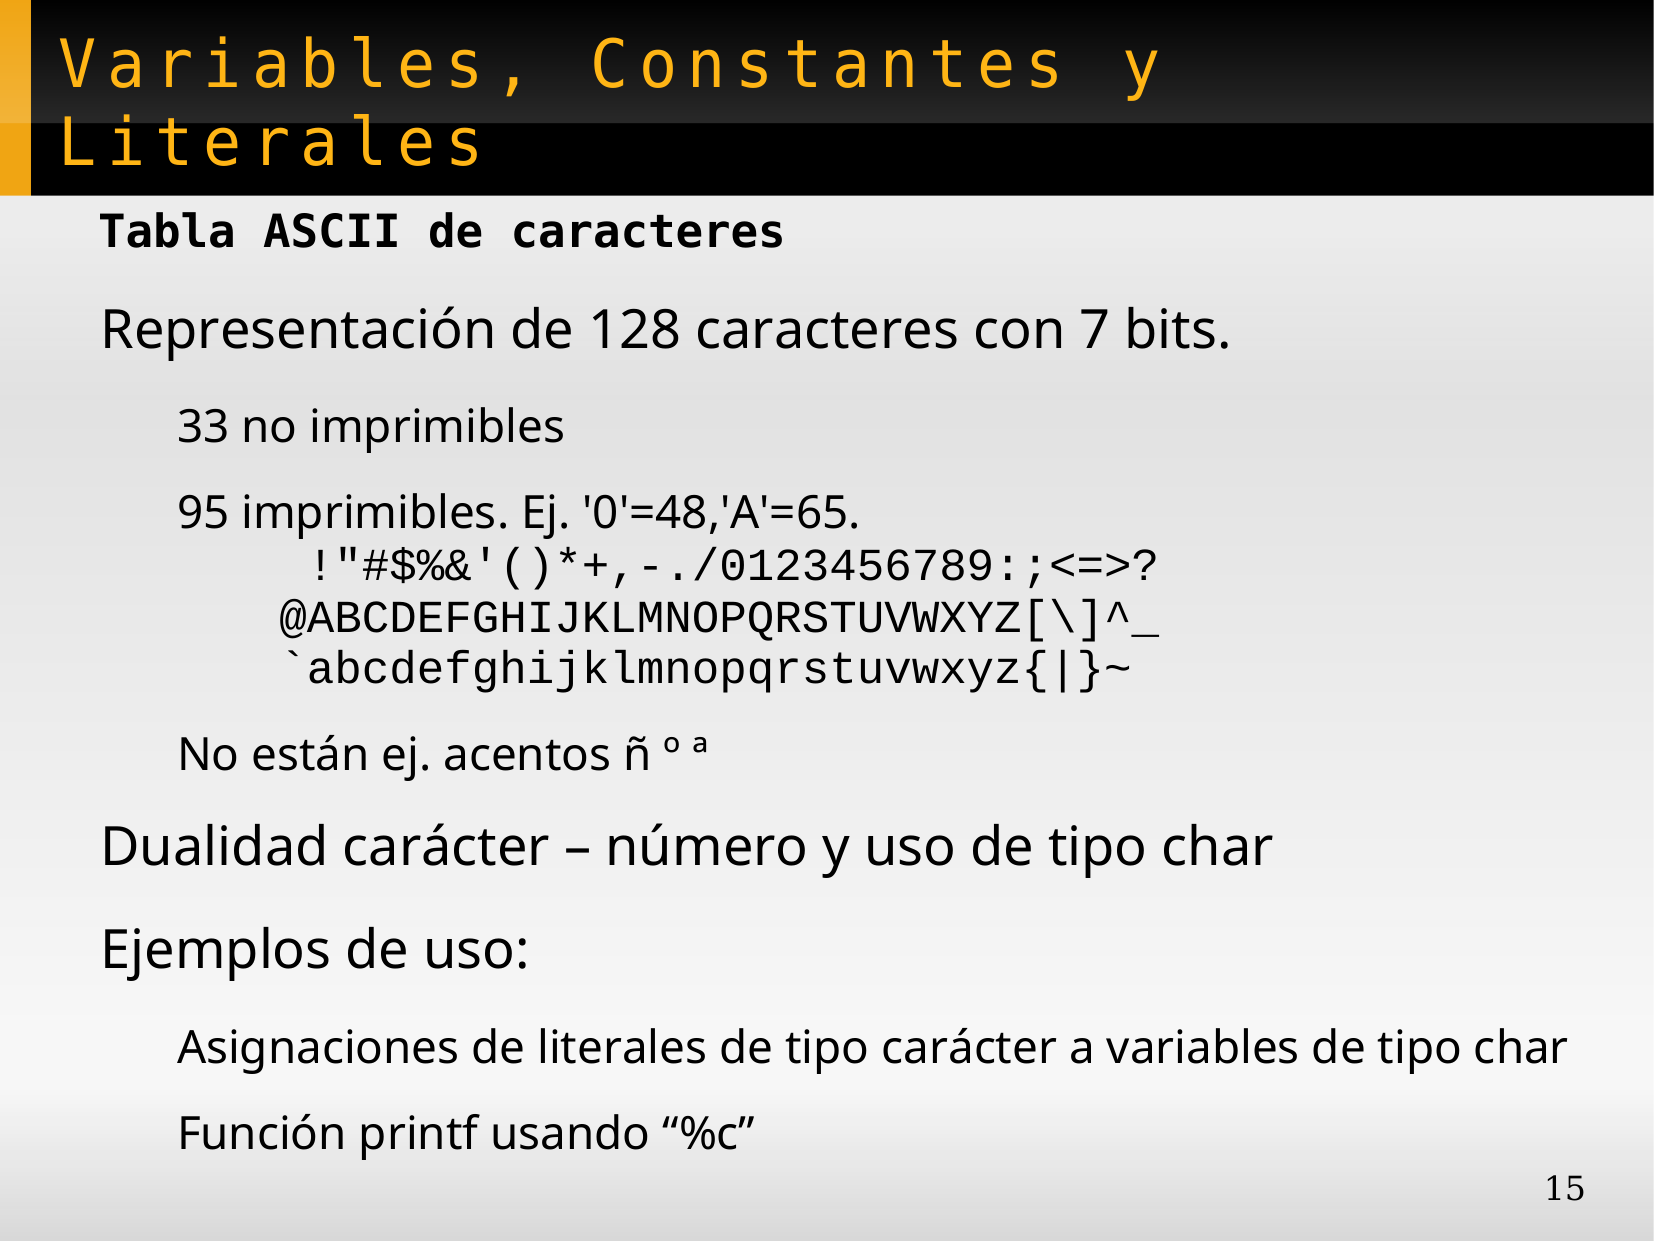

# Variables, Constantes y Literales
Tabla ASCII de caracteres
Representación de 128 caracteres con 7 bits.
33 no imprimibles
95 imprimibles. Ej. '0'=48,'A'=65.
 !"#$%&'()*+,-./0123456789:;<=>?
 @ABCDEFGHIJKLMNOPQRSTUVWXYZ[\]^_
 `abcdefghijklmnopqrstuvwxyz{|}~
No están ej. acentos ñ º ª
Dualidad carácter – número y uso de tipo char
Ejemplos de uso:
Asignaciones de literales de tipo carácter a variables de tipo char
Función printf usando “%c”
15